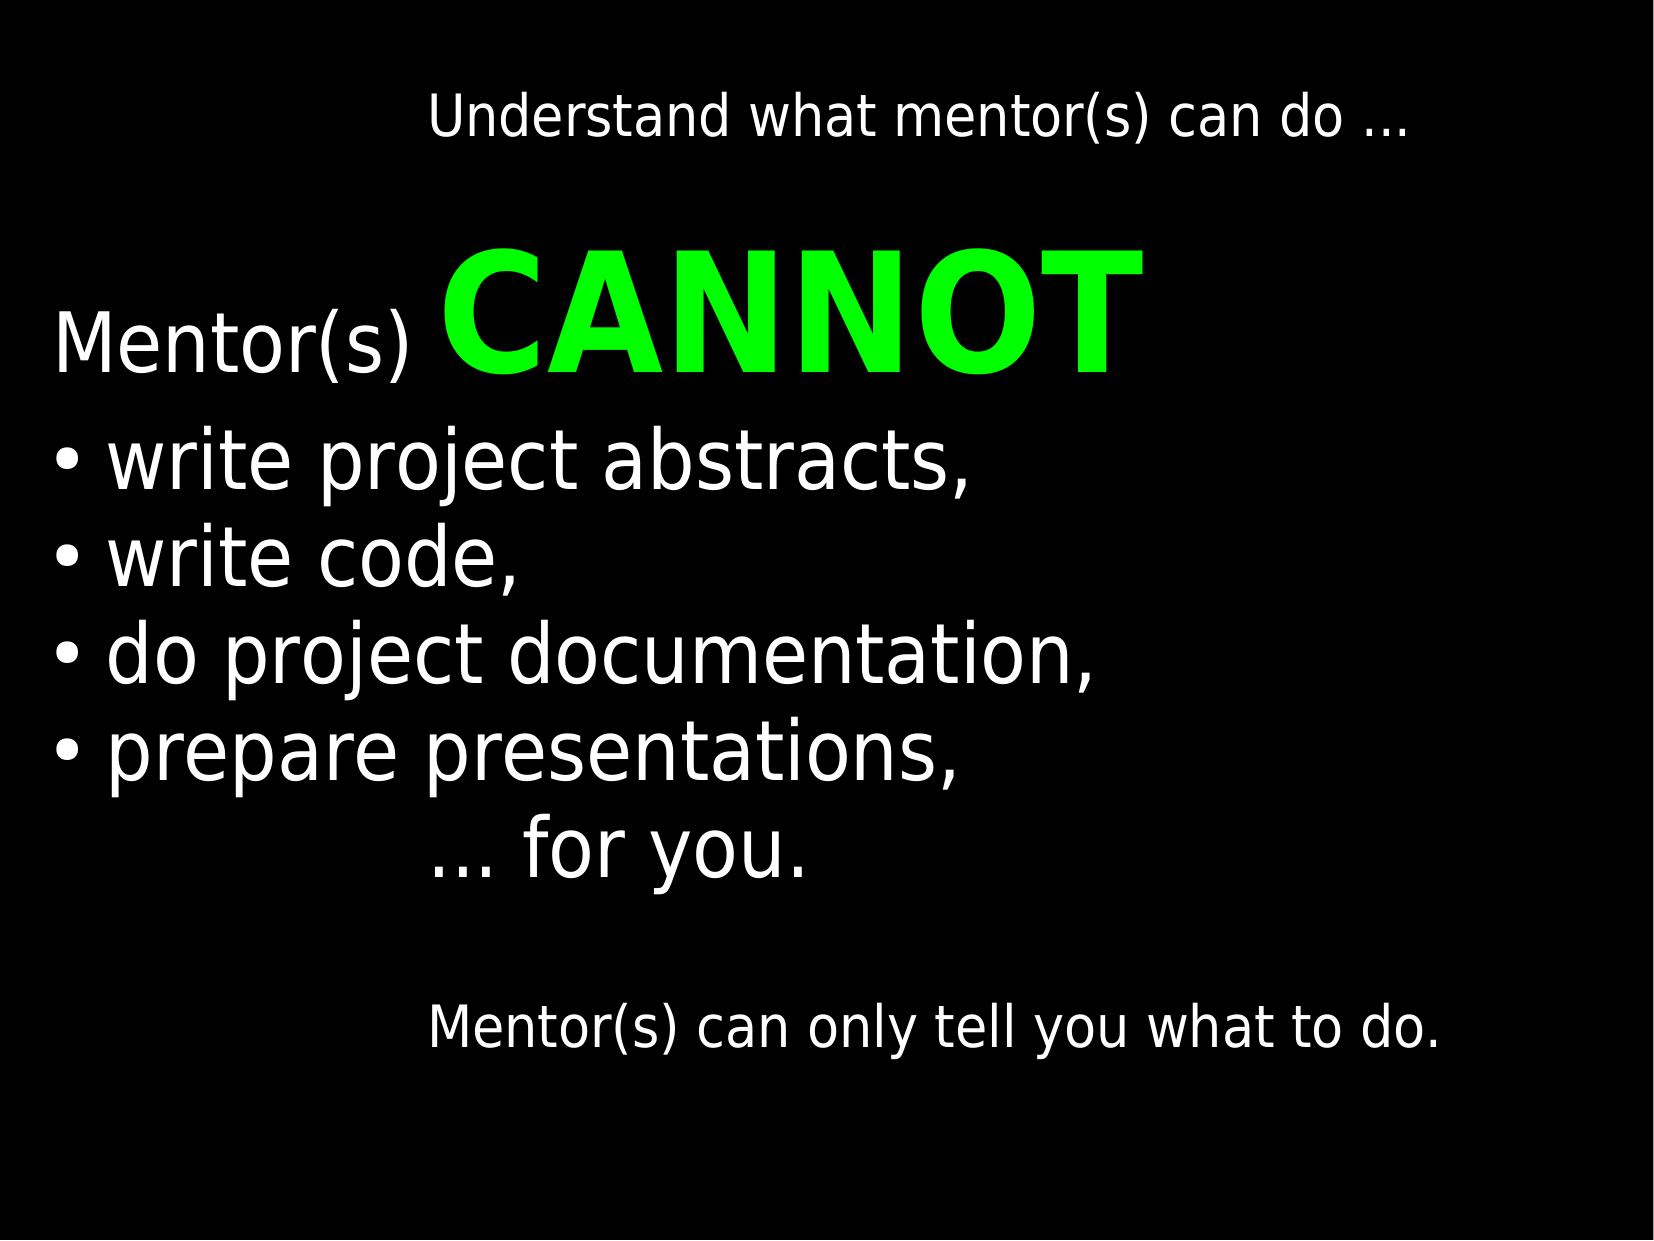

Understand what mentor(s) can do ...
Mentor(s) CANNOT
 write project abstracts,
 write code,
 do project documentation,
 prepare presentations,
					... for you.
					Mentor(s) can only tell you what to do.